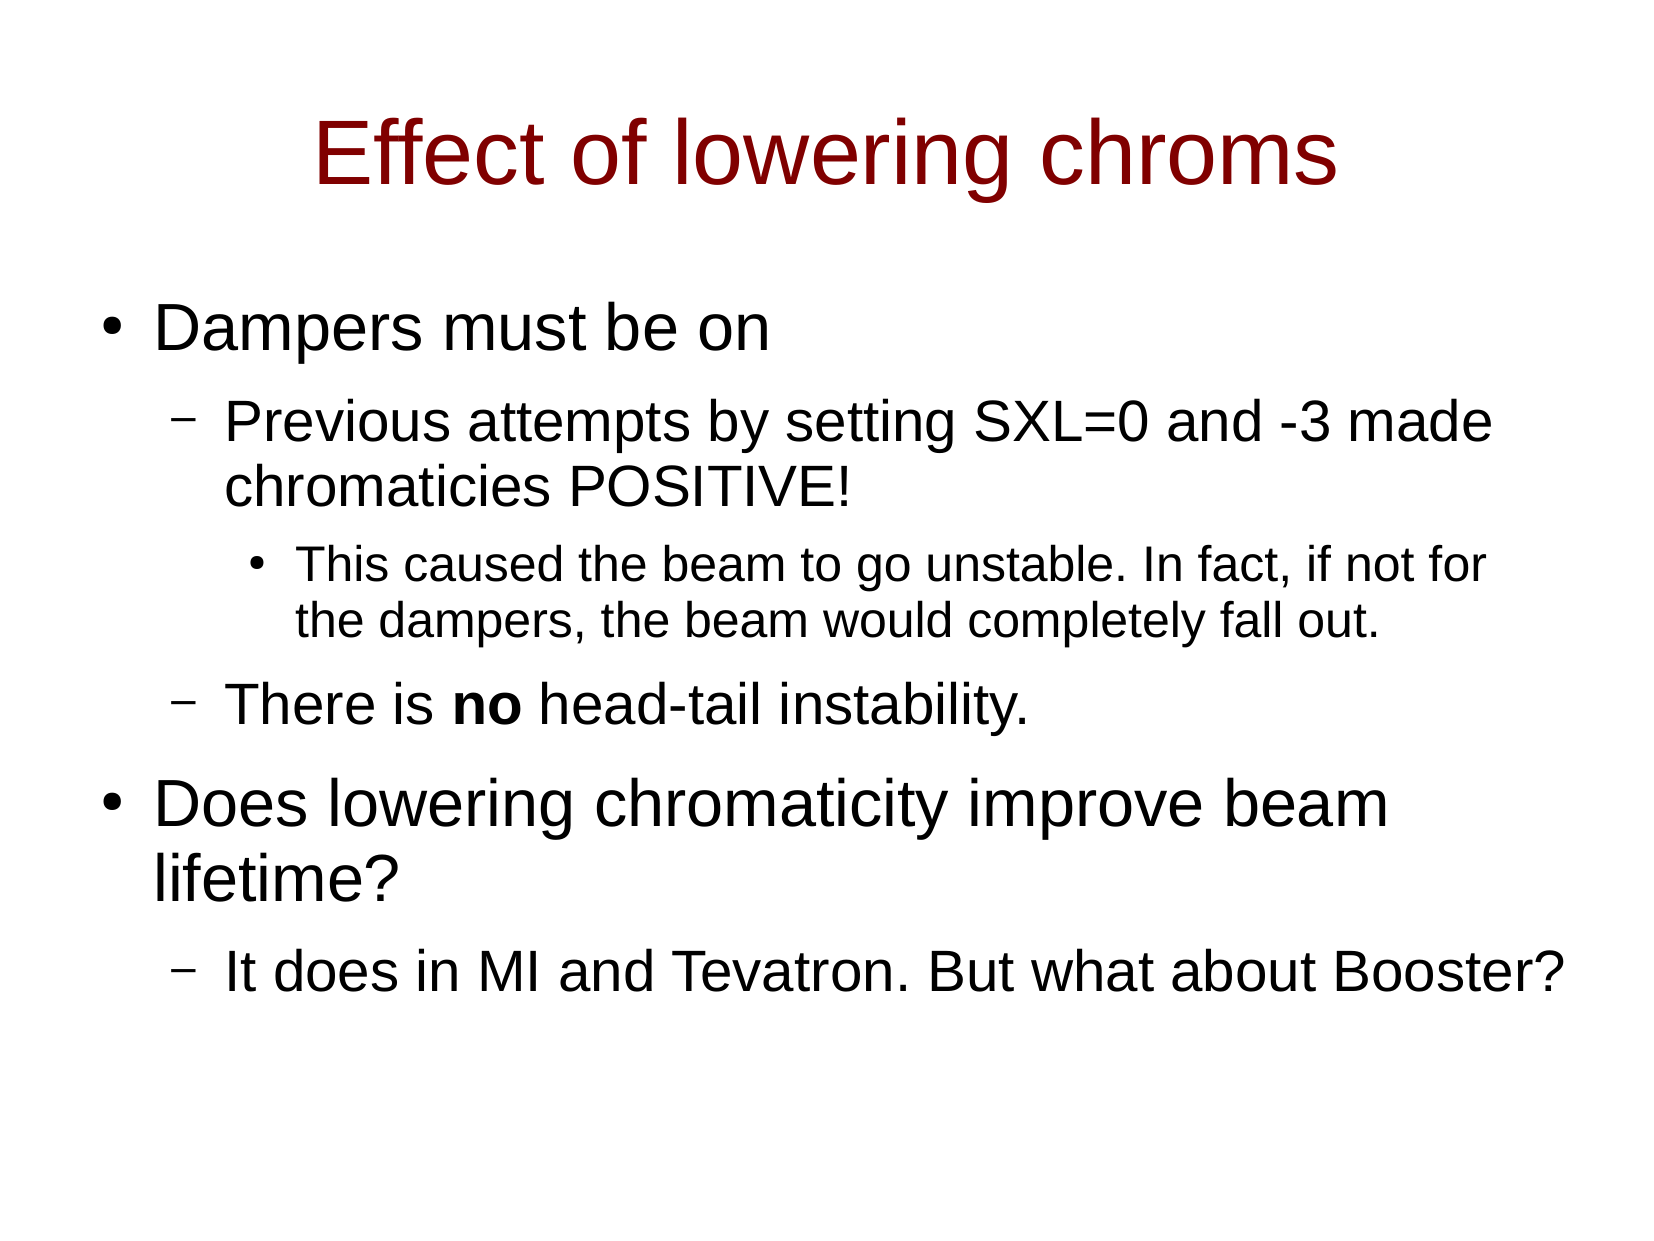

# Effect of lowering chroms
Dampers must be on
Previous attempts by setting SXL=0 and -3 made chromaticies POSITIVE!
This caused the beam to go unstable. In fact, if not for the dampers, the beam would completely fall out.
There is no head-tail instability.
Does lowering chromaticity improve beam lifetime?
It does in MI and Tevatron. But what about Booster?